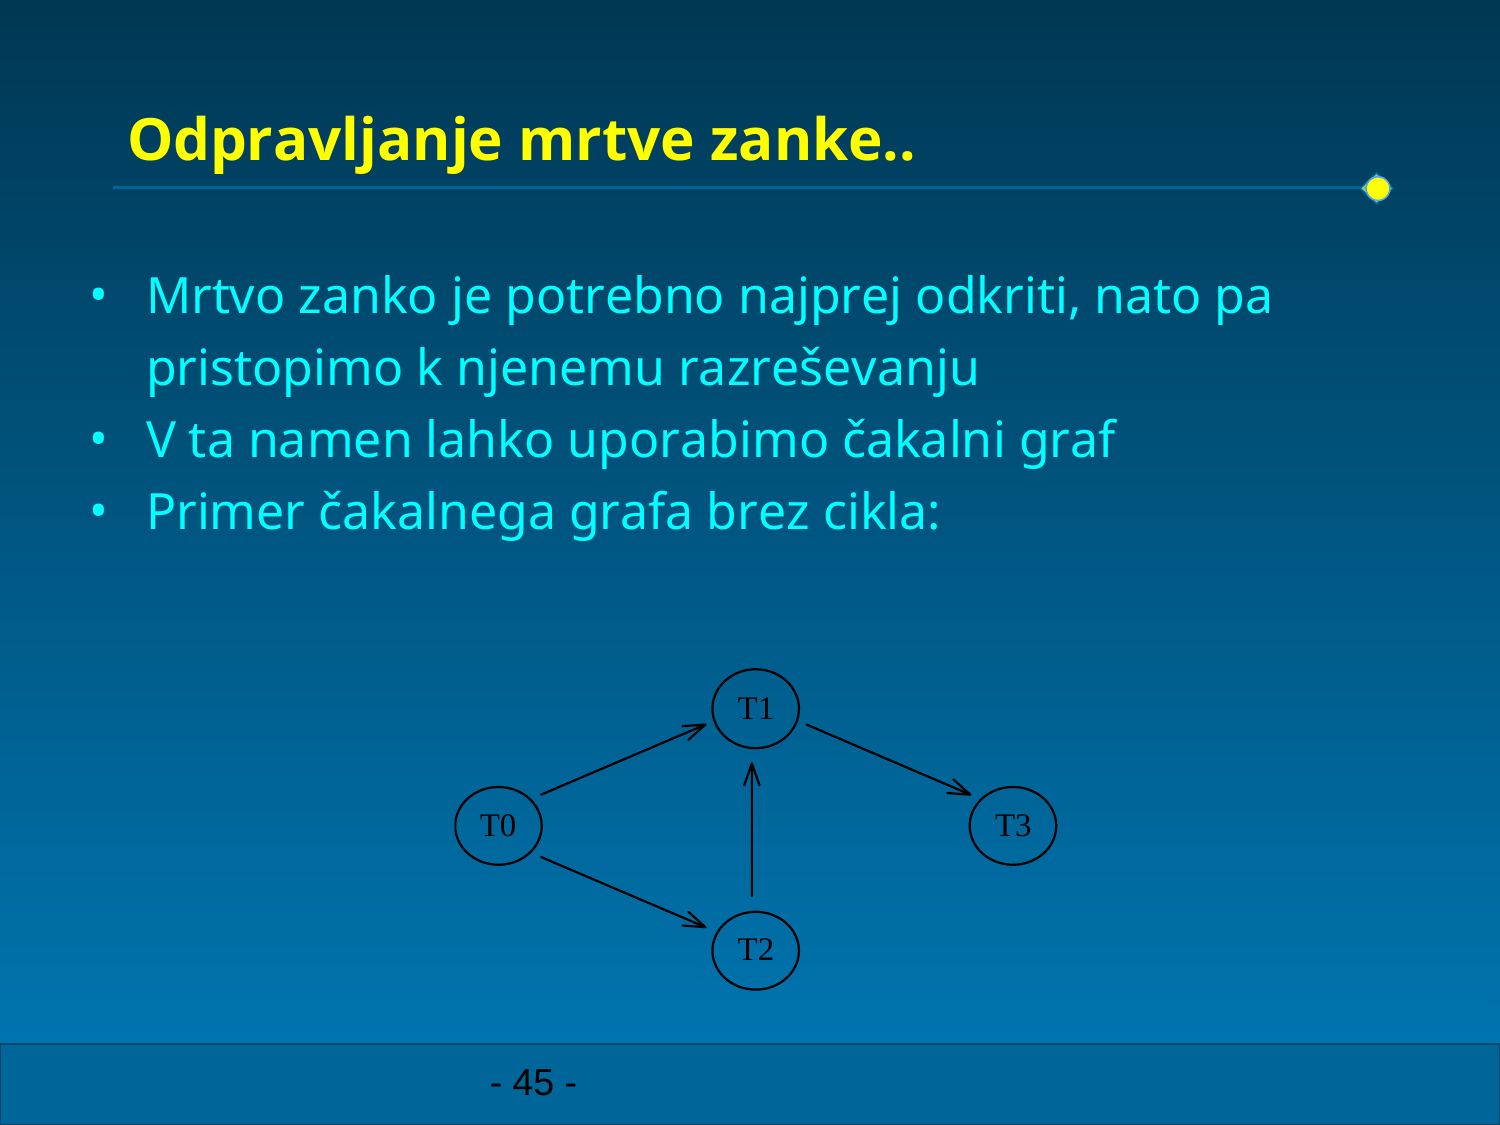

# Odpravljanje mrtve zanke..
Mrtvo zanko je potrebno najprej odkriti, nato pa pristopimo k njenemu razreševanju
V ta namen lahko uporabimo čakalni graf
Primer čakalnega grafa brez cikla: